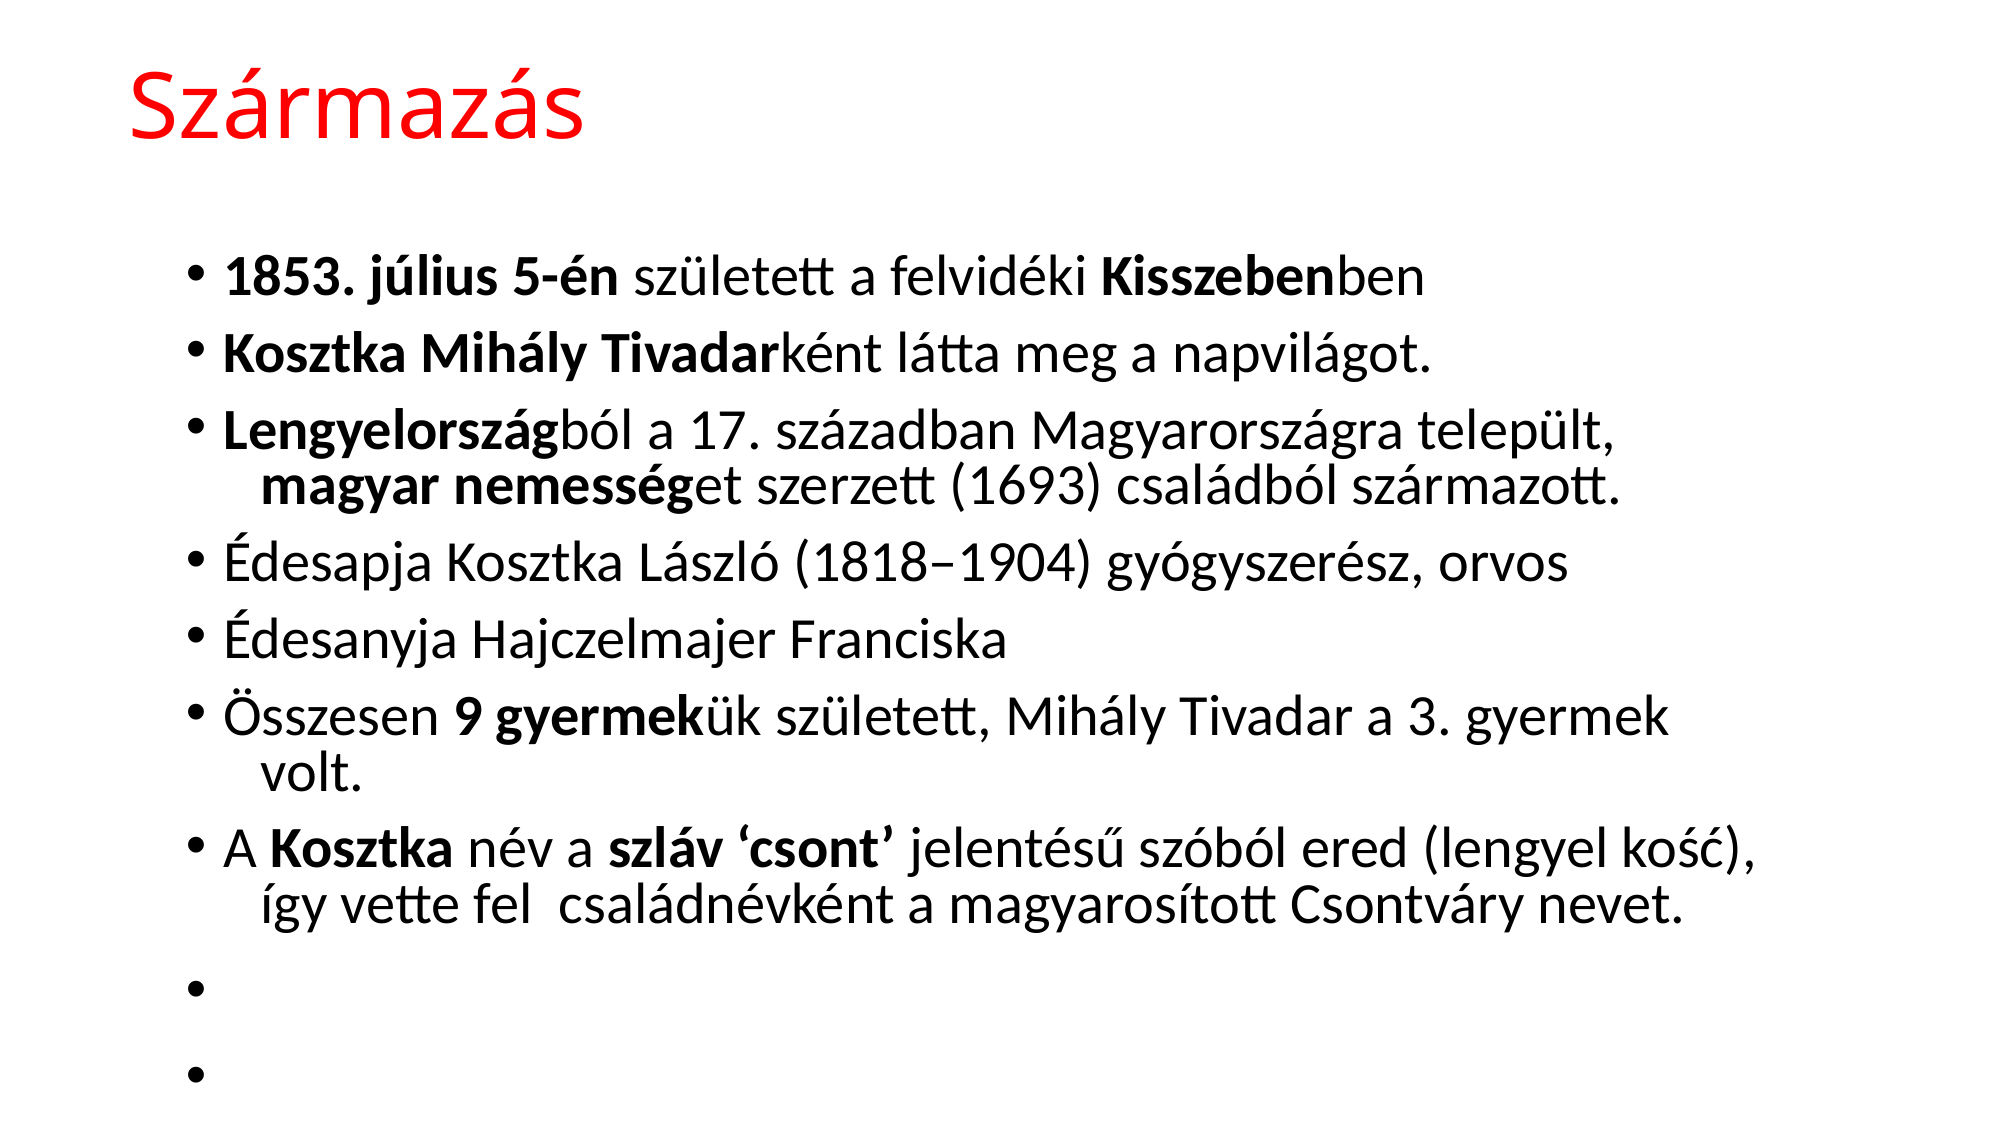

# Származás
1853. július 5-én született a felvidéki Kisszebenben
Kosztka Mihály Tivadarként látta meg a napvilágot.
Lengyelországból a 17. században Magyarországra települt, magyar nemességet szerzett (1693) családból származott.
Édesapja Kosztka László (1818–1904) gyógyszerész, orvos
Édesanyja Hajczelmajer Franciska
Összesen 9 gyermekük született, Mihály Tivadar a 3. gyermek volt.
A Kosztka név a szláv ‘csont’ jelentésű szóból ered (lengyel kość), így vette fel családnévként a magyarosított Csontváry nevet.